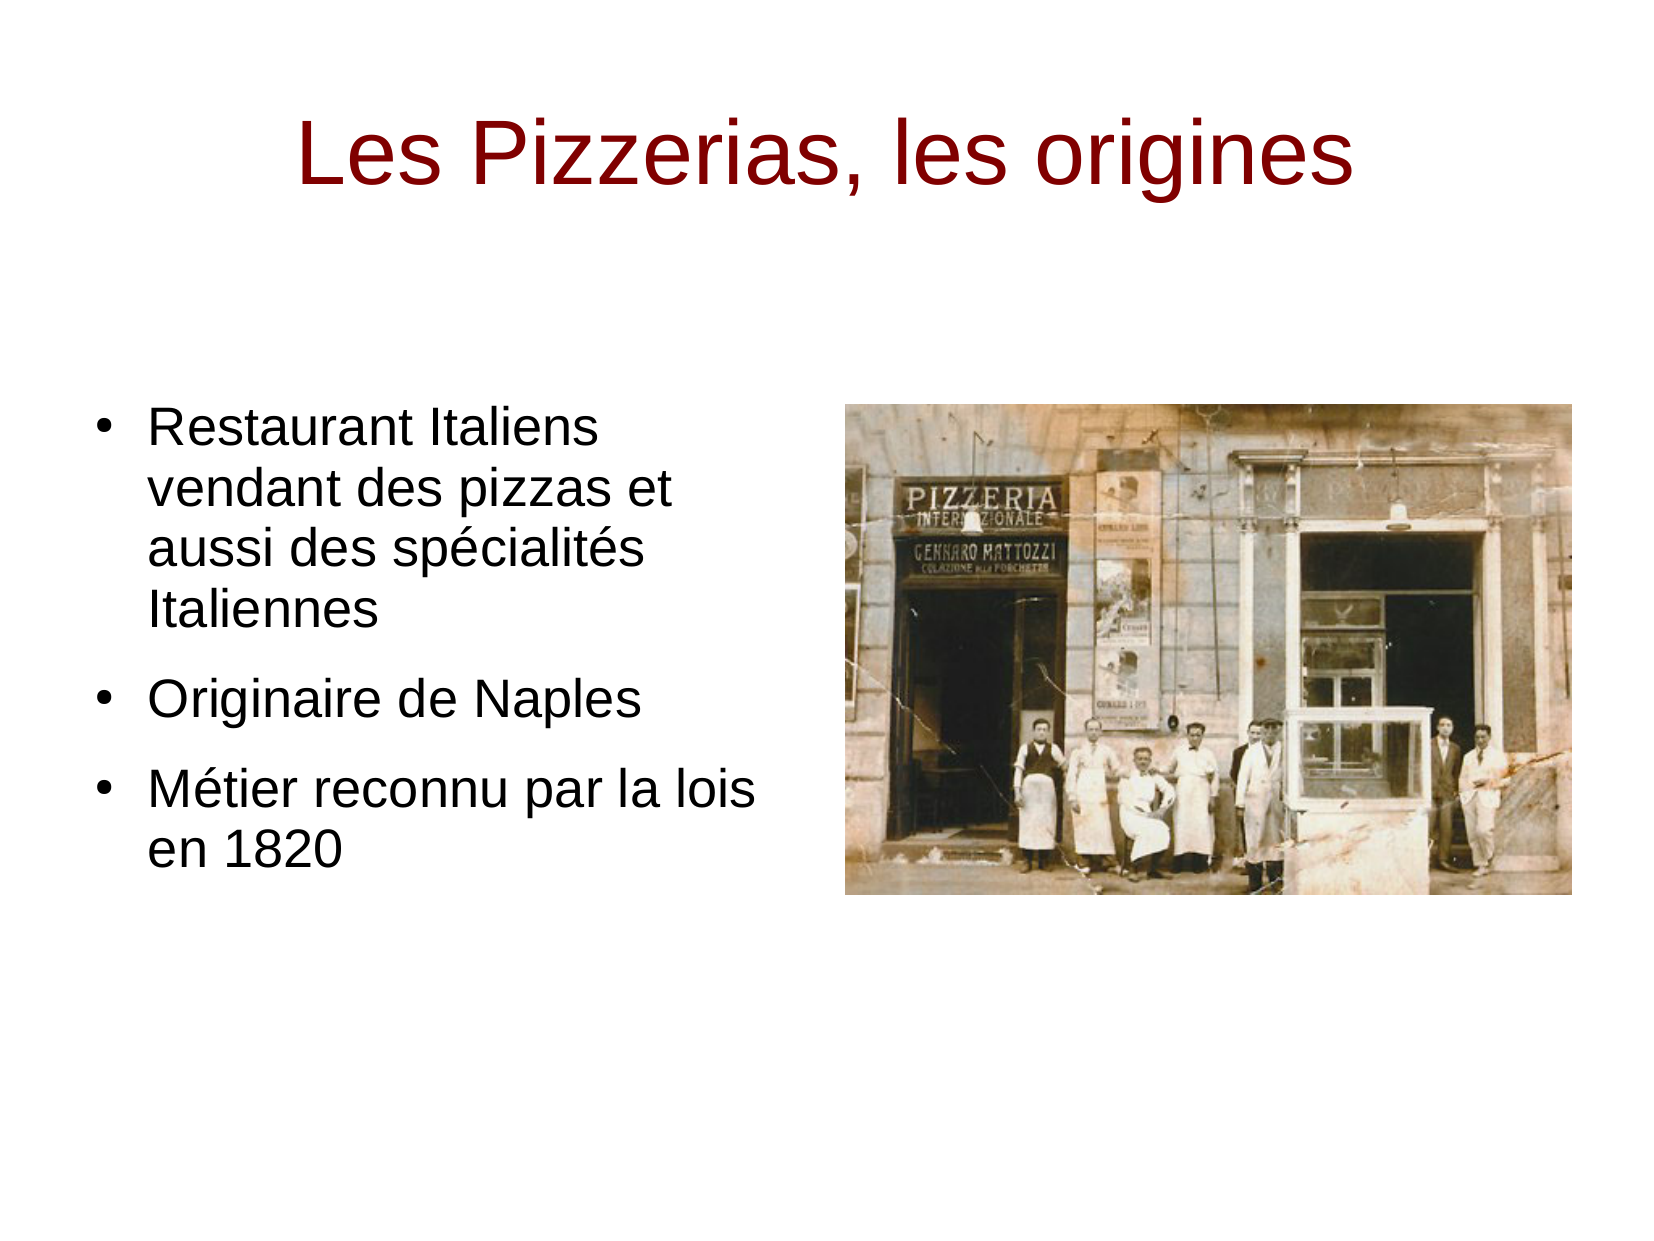

# Les Pizzerias, les origines
Restaurant Italiens vendant des pizzas et aussi des spécialités Italiennes
Originaire de Naples
Métier reconnu par la lois en 1820